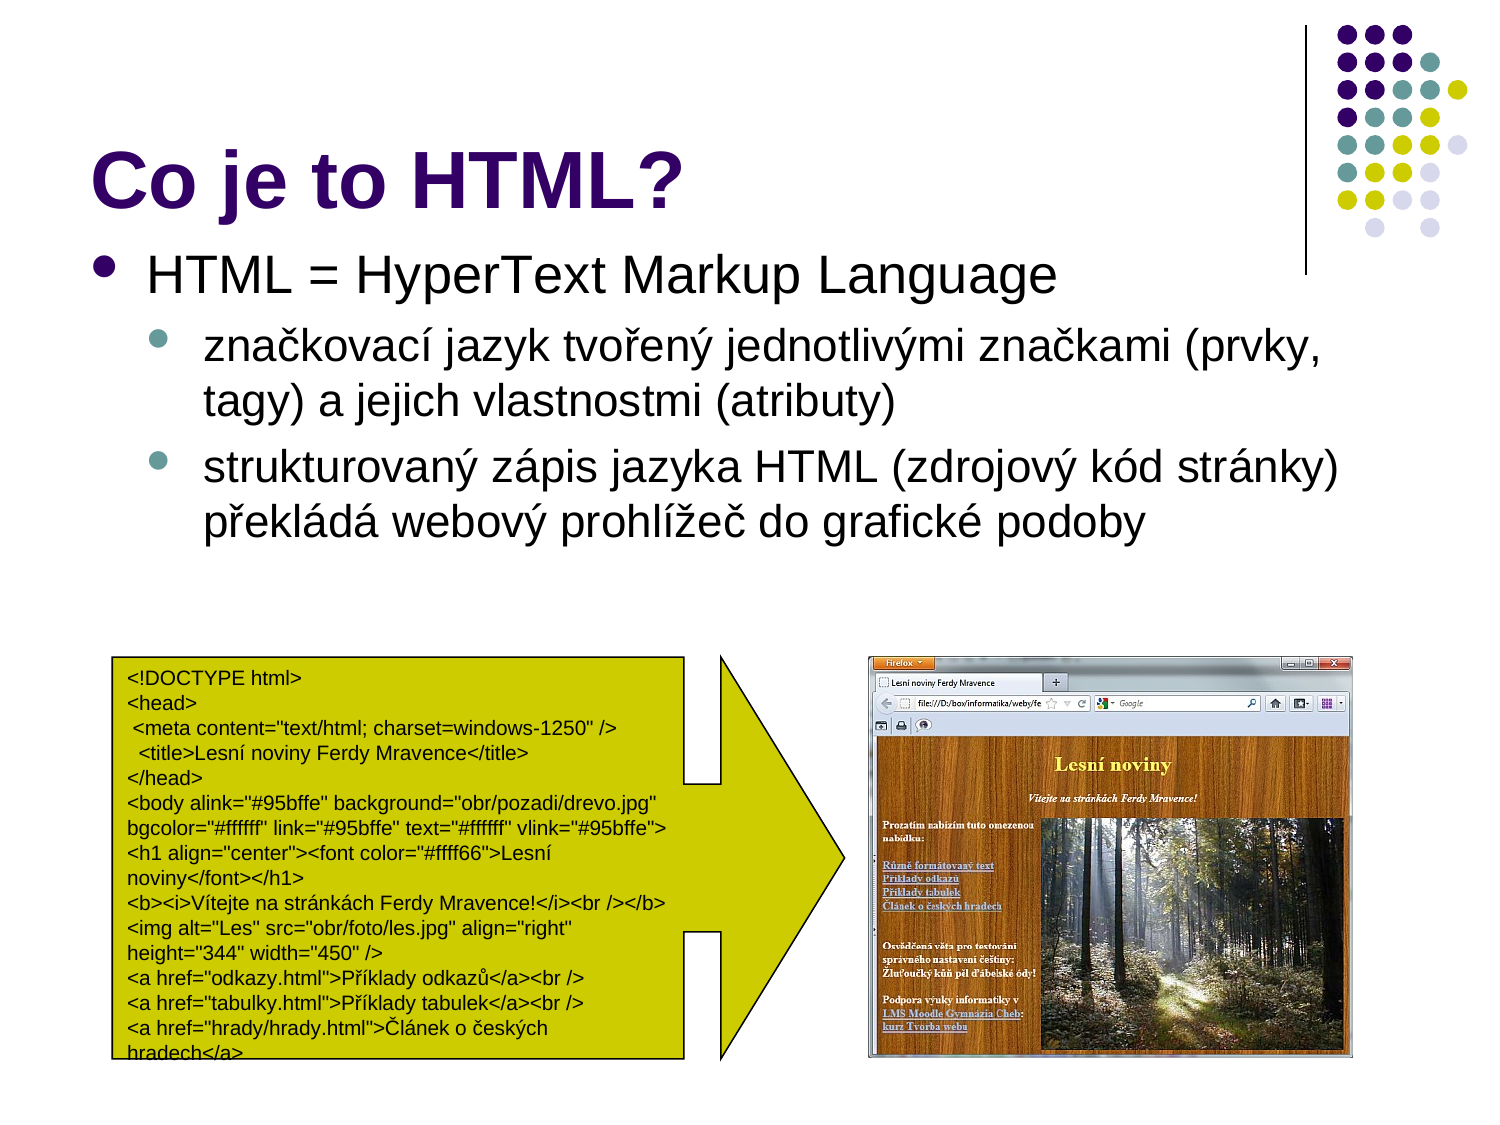

# Co je to HTML?
HTML = HyperText Markup Language
značkovací jazyk tvořený jednotlivými značkami (prvky, tagy) a jejich vlastnostmi (atributy)
strukturovaný zápis jazyka HTML (zdrojový kód stránky) překládá webový prohlížeč do grafické podoby
<!DOCTYPE html>
<head>
 <meta content="text/html; charset=windows-1250" />
 <title>Lesní noviny Ferdy Mravence</title>
</head>
<body alink="#95bffe" background="obr/pozadi/drevo.jpg" bgcolor="#ffffff" link="#95bffe" text="#ffffff" vlink="#95bffe">
<h1 align="center"><font color="#ffff66">Lesní noviny</font></h1>
<b><i>Vítejte na stránkách Ferdy Mravence!</i><br /></b>
<img alt="Les" src="obr/foto/les.jpg" align="right" height="344" width="450" />
<a href="odkazy.html">Příklady odkazů</a><br />
<a href="tabulky.html">Příklady tabulek</a><br />
<a href="hrady/hrady.html">Článek o českých hradech</a>